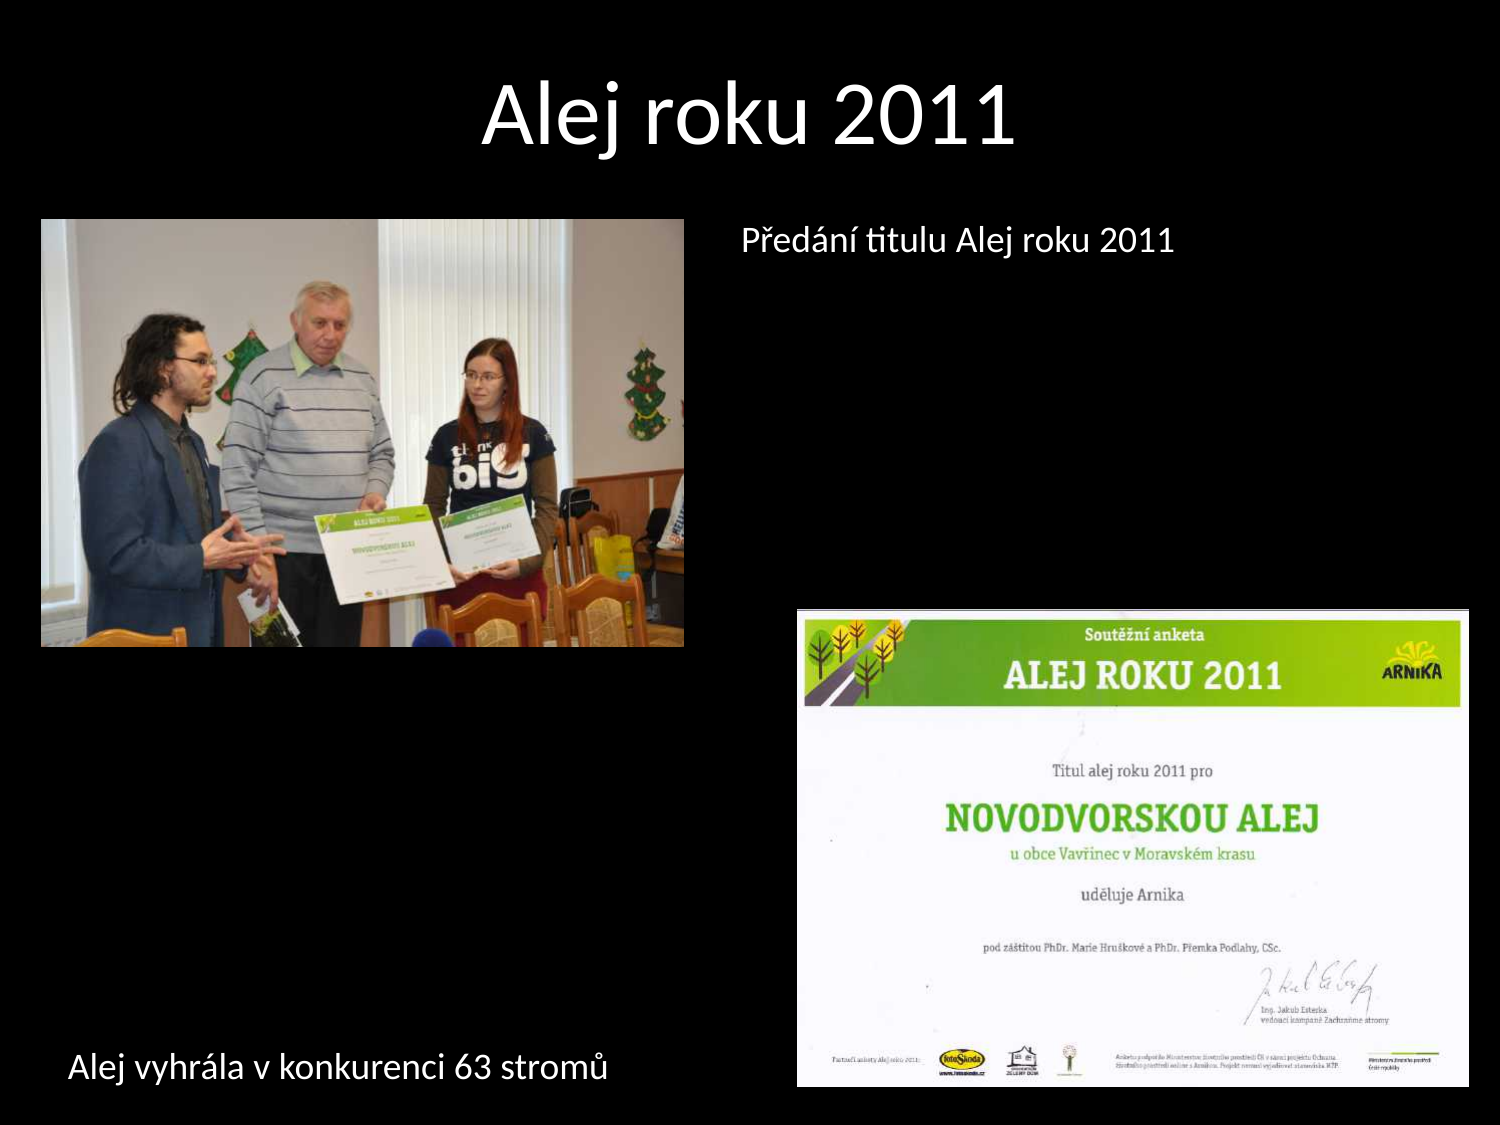

# Alej roku 2011
Předání titulu Alej roku 2011
Alej vyhrála v konkurenci 63 stromů